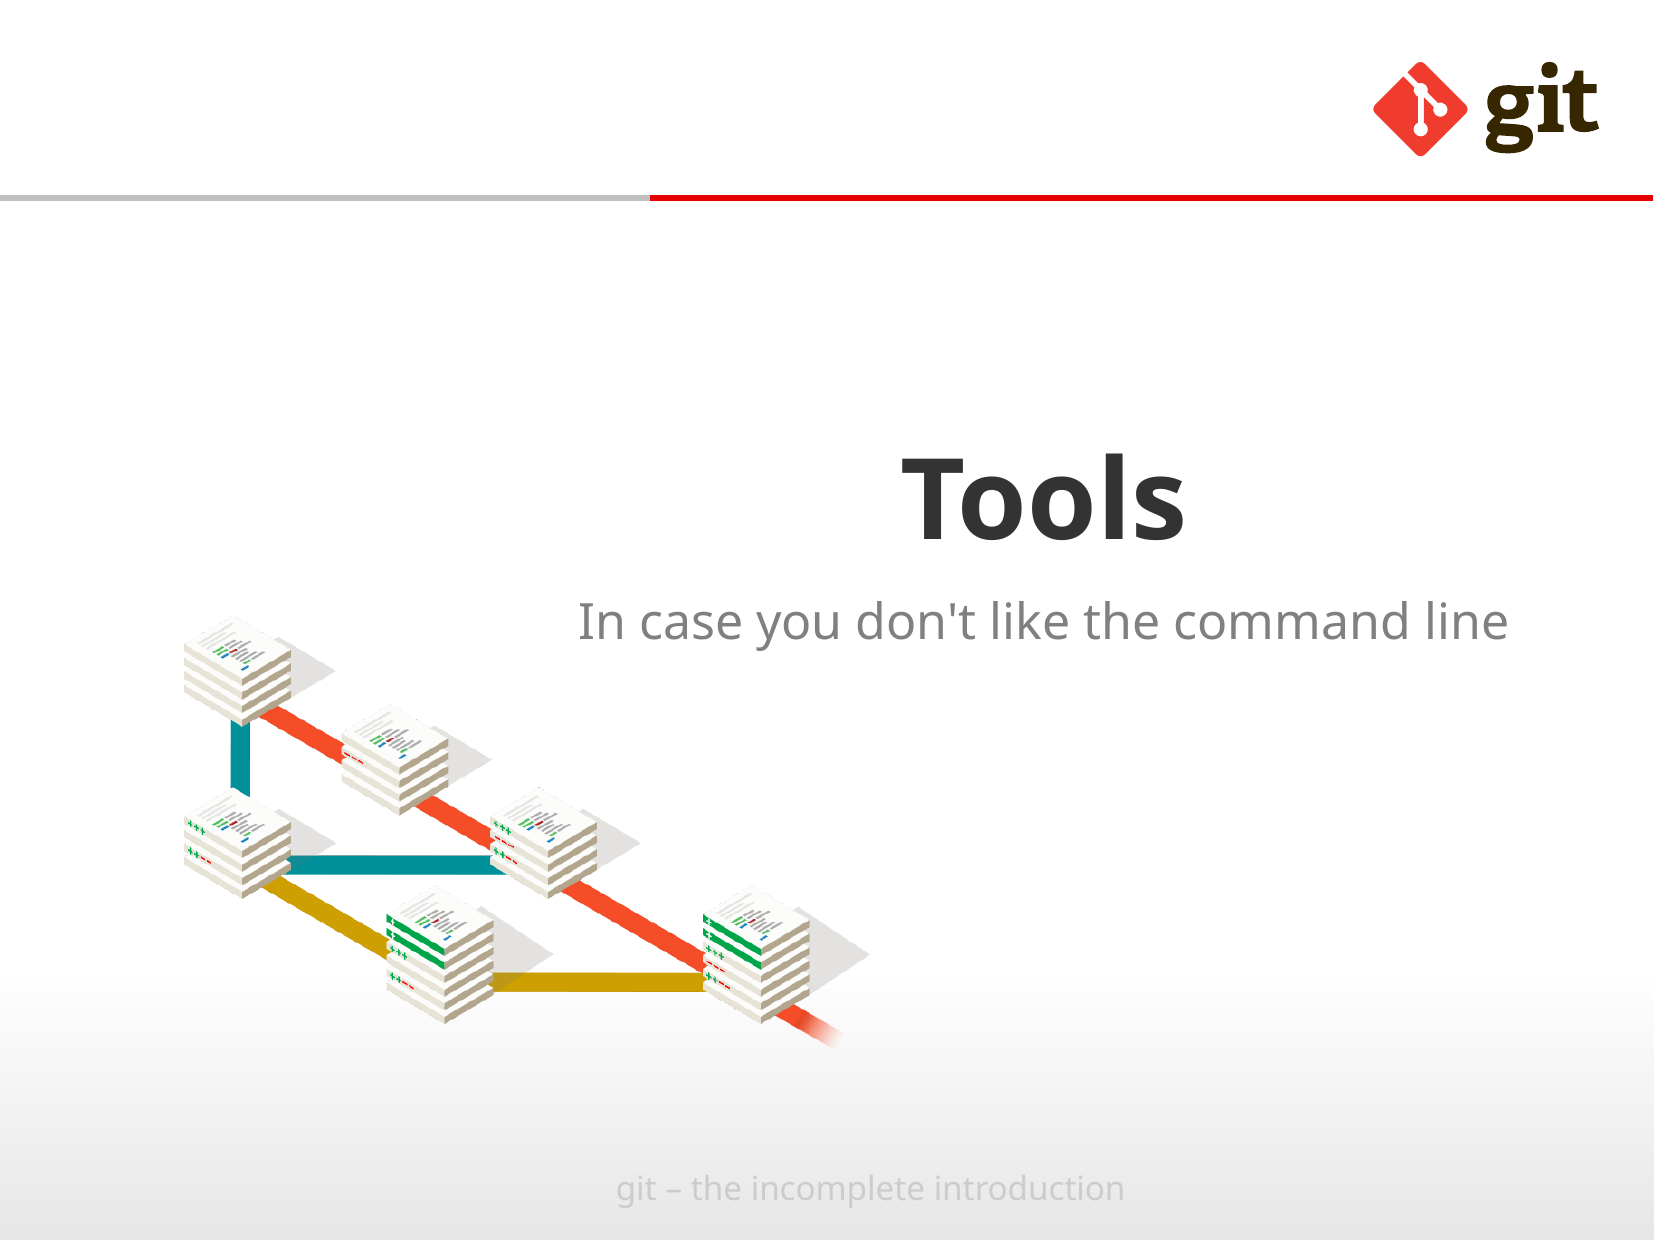

#
Tools
In case you don't like the command line